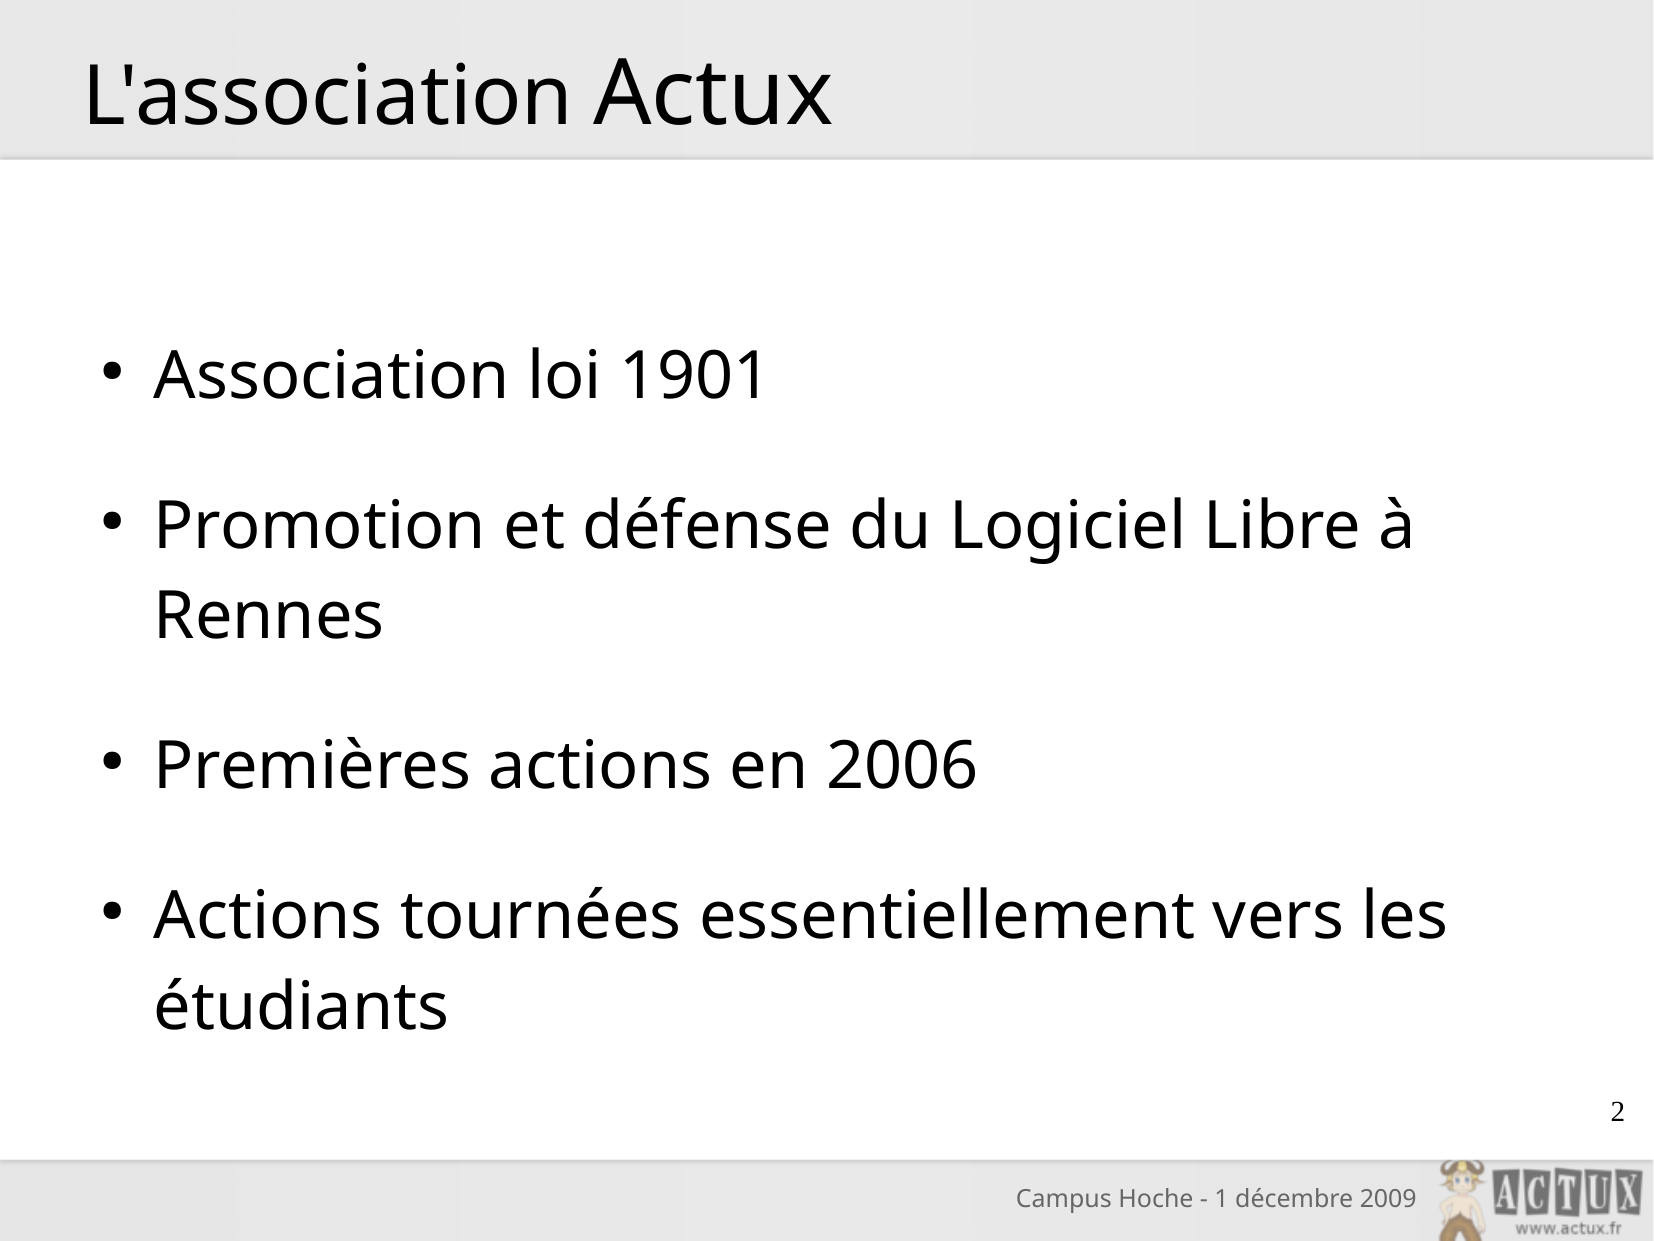

# L'association Actux
Association loi 1901
Promotion et défense du Logiciel Libre à Rennes
Premières actions en 2006
Actions tournées essentiellement vers les étudiants
2
Campus Hoche - 1 décembre 2009